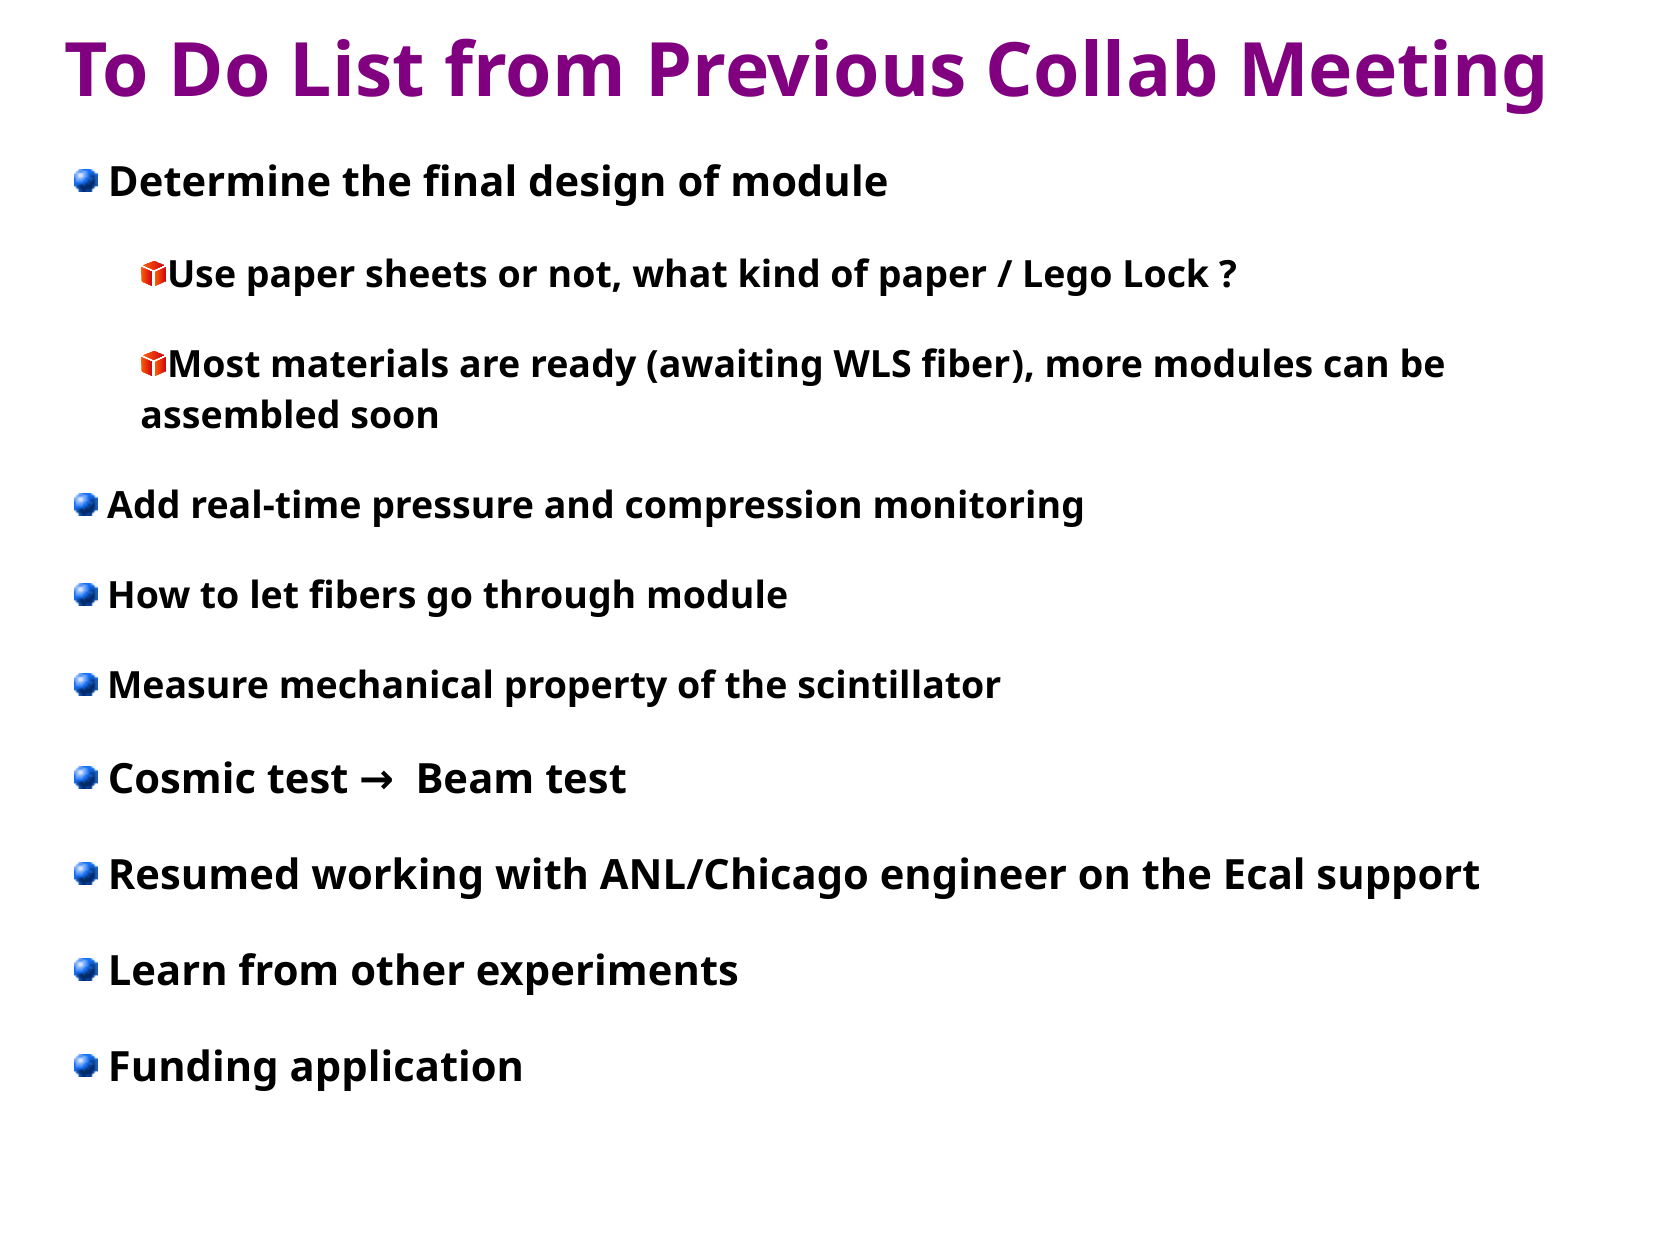

# To Do List from Previous Collab Meeting
 Determine the final design of module
Use paper sheets or not, what kind of paper / Lego Lock ?
Most materials are ready (awaiting WLS fiber), more modules can be assembled soon
 Add real-time pressure and compression monitoring
 How to let fibers go through module
 Measure mechanical property of the scintillator
 Cosmic test → Beam test
 Resumed working with ANL/Chicago engineer on the Ecal support
 Learn from other experiments
 Funding application